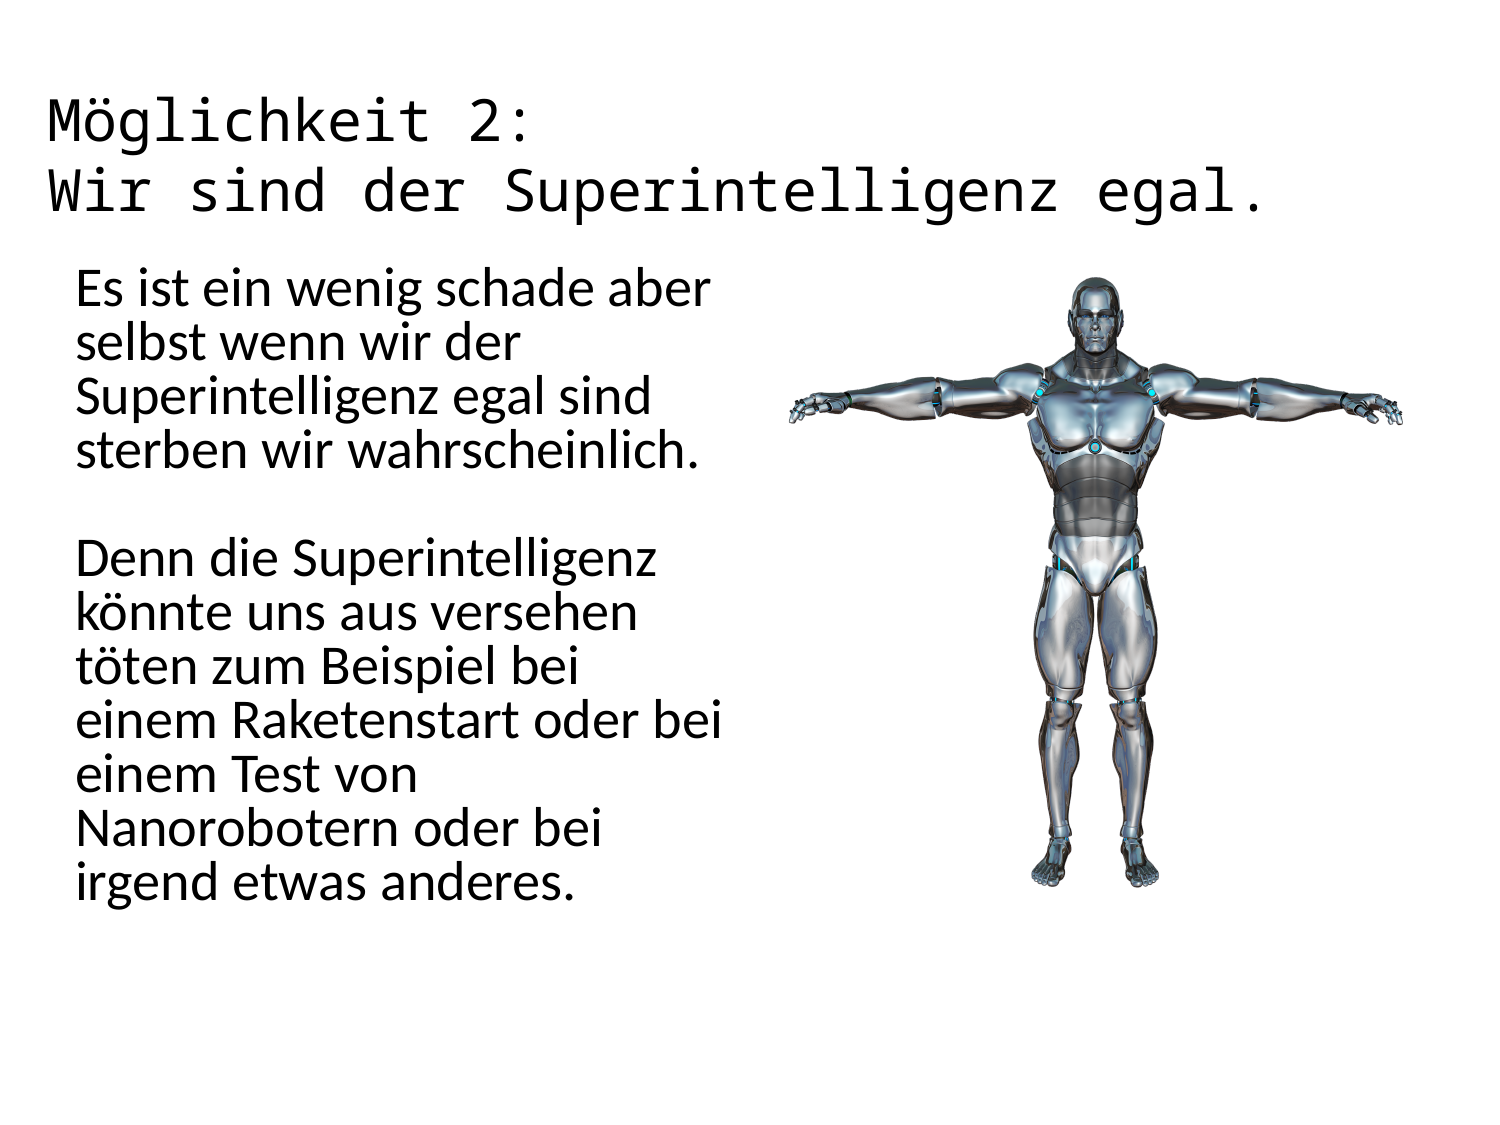

# Möglichkeit 2: Wir sind der Superintelligenz egal.
Es ist ein wenig schade aber selbst wenn wir der Superintelligenz egal sind sterben wir wahrscheinlich.
Denn die Superintelligenz könnte uns aus versehen töten zum Beispiel bei einem Raketenstart oder bei einem Test von Nanorobotern oder bei irgend etwas anderes.